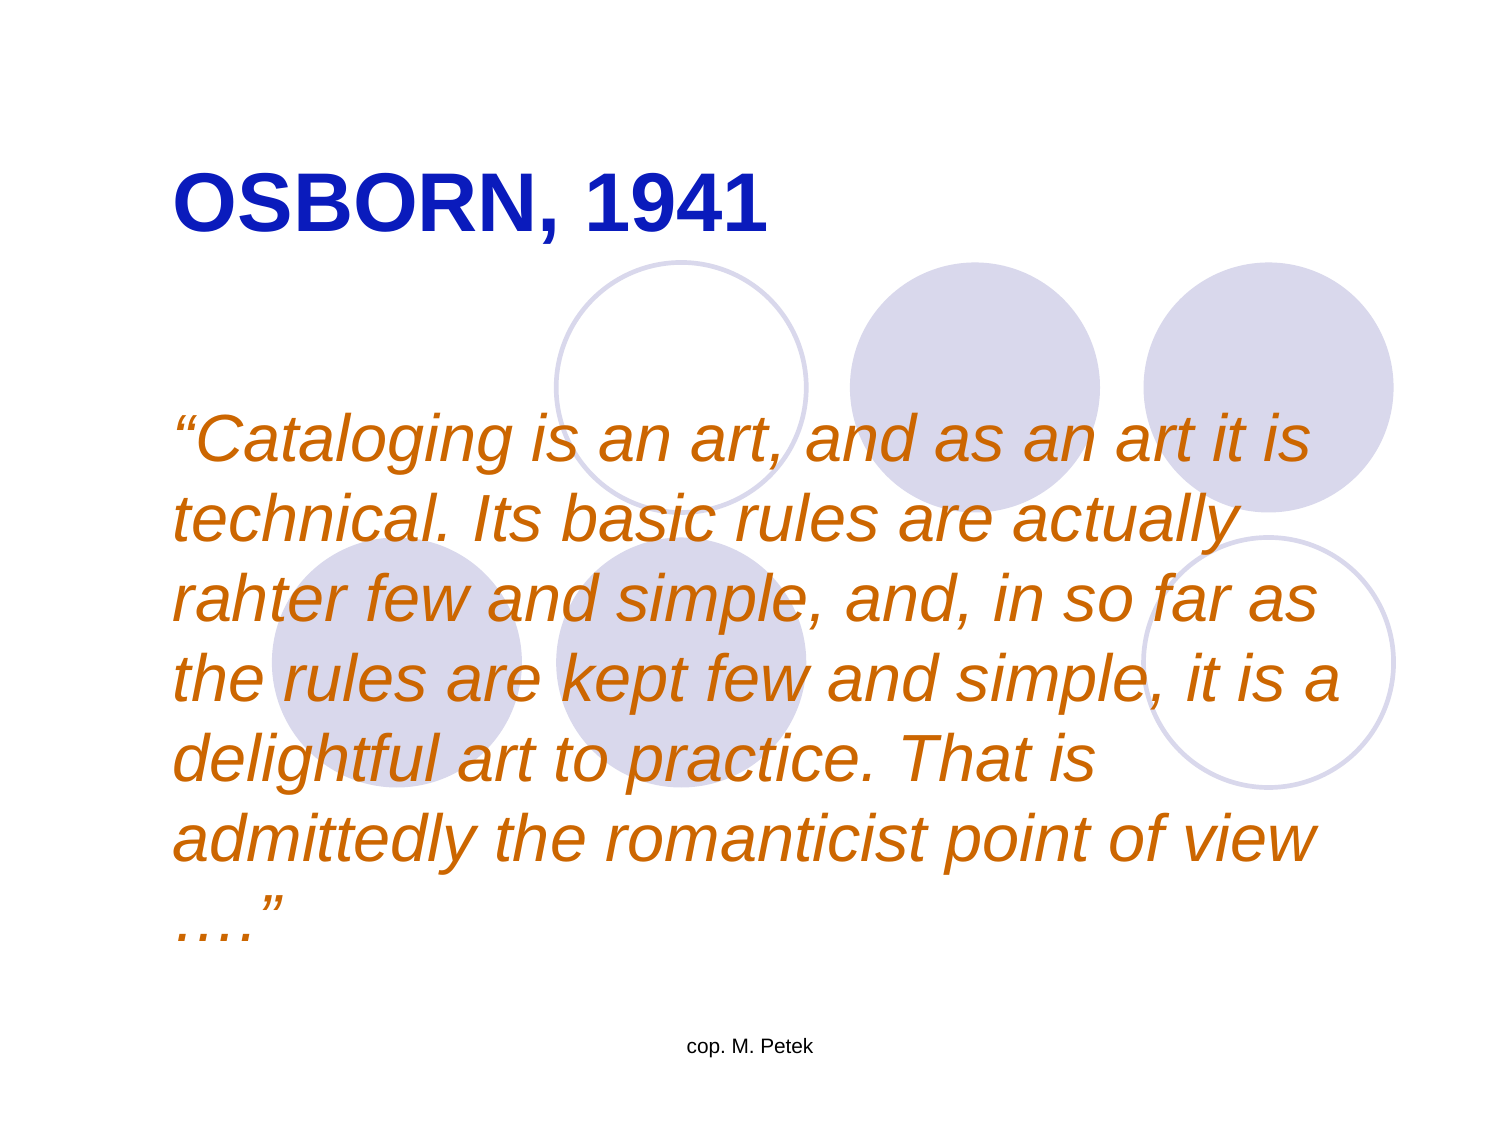

# OSBORN, 1941
“Cataloging is an art, and as an art it is technical. Its basic rules are actually rahter few and simple, and, in so far as the rules are kept few and simple, it is a delightful art to practice. That is admittedly the romanticist point of view ….”
cop. M. Petek